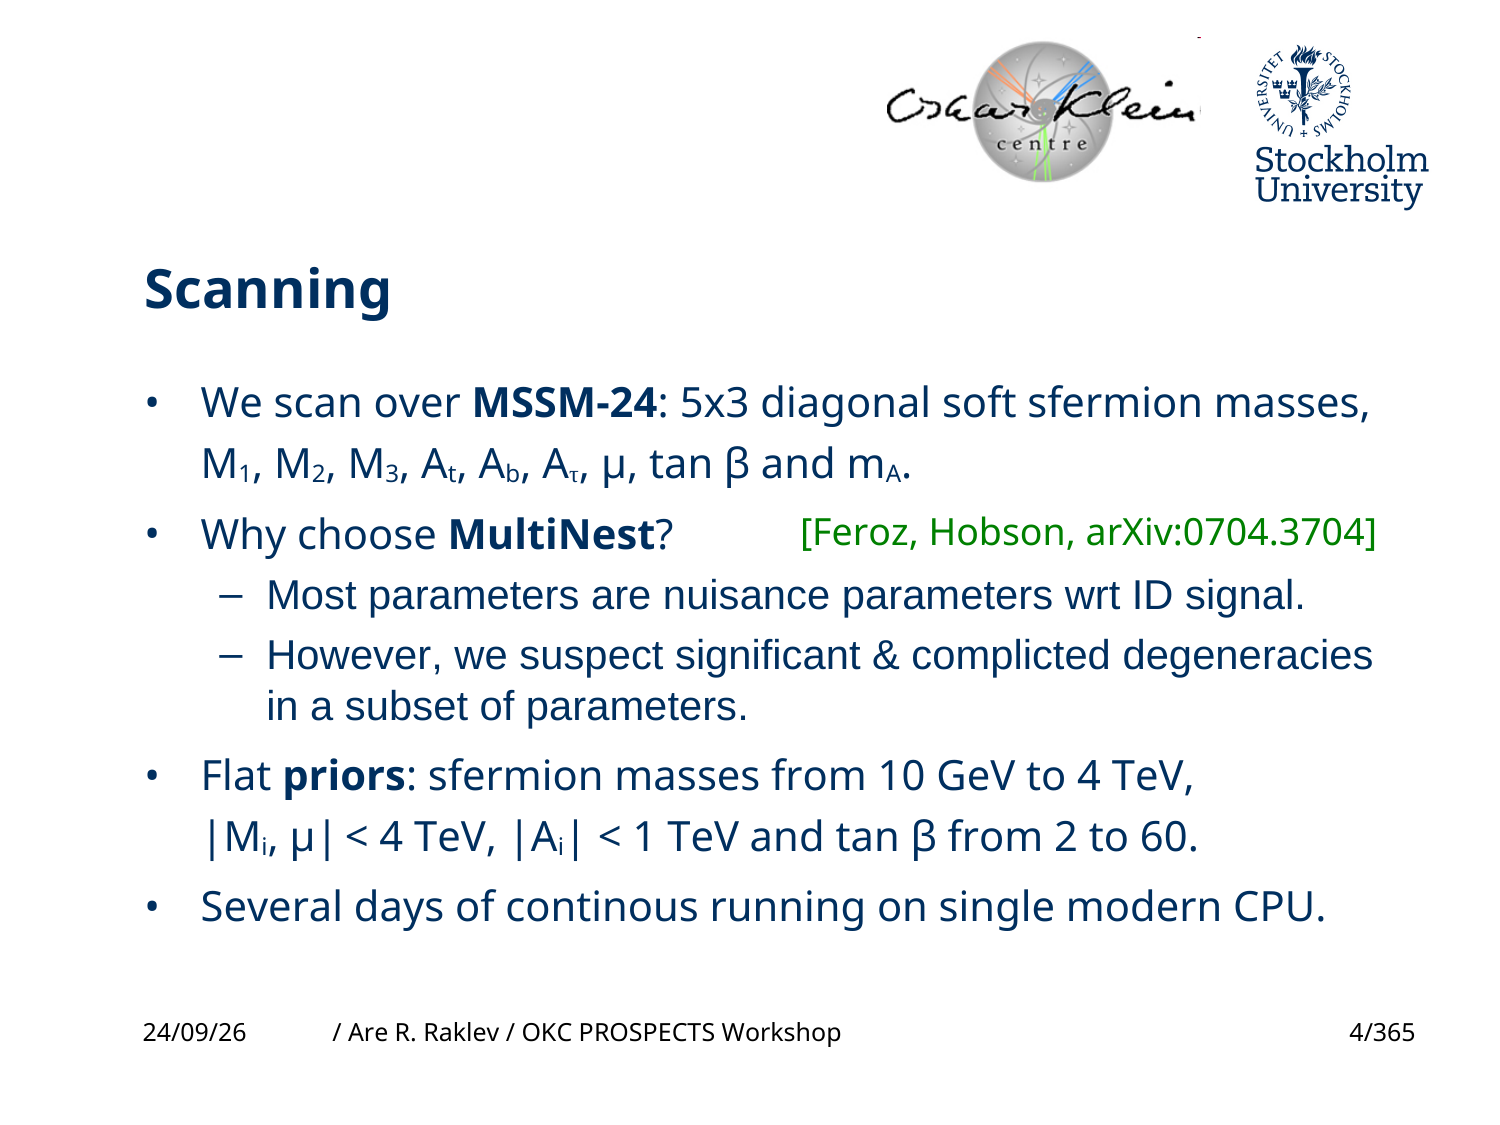

# Scanning
We scan over MSSM-24: 5x3 diagonal soft sfermion masses, M1, M2, M3, At, Ab, Aτ, μ, tan β and mA.
Why choose MultiNest?
Most parameters are nuisance parameters wrt ID signal.
However, we suspect significant & complicted degeneracies in a subset of parameters.
Flat priors: sfermion masses from 10 GeV to 4 TeV,
|Mi, μ| < 4 TeV, |Ai| < 1 TeV and tan β from 2 to 60.
Several days of continous running on single modern CPU.
[Feroz, Hobson, arXiv:0704.3704]
08/12/09
Are R. Raklev / OKC PROSPECTS Workshop
4